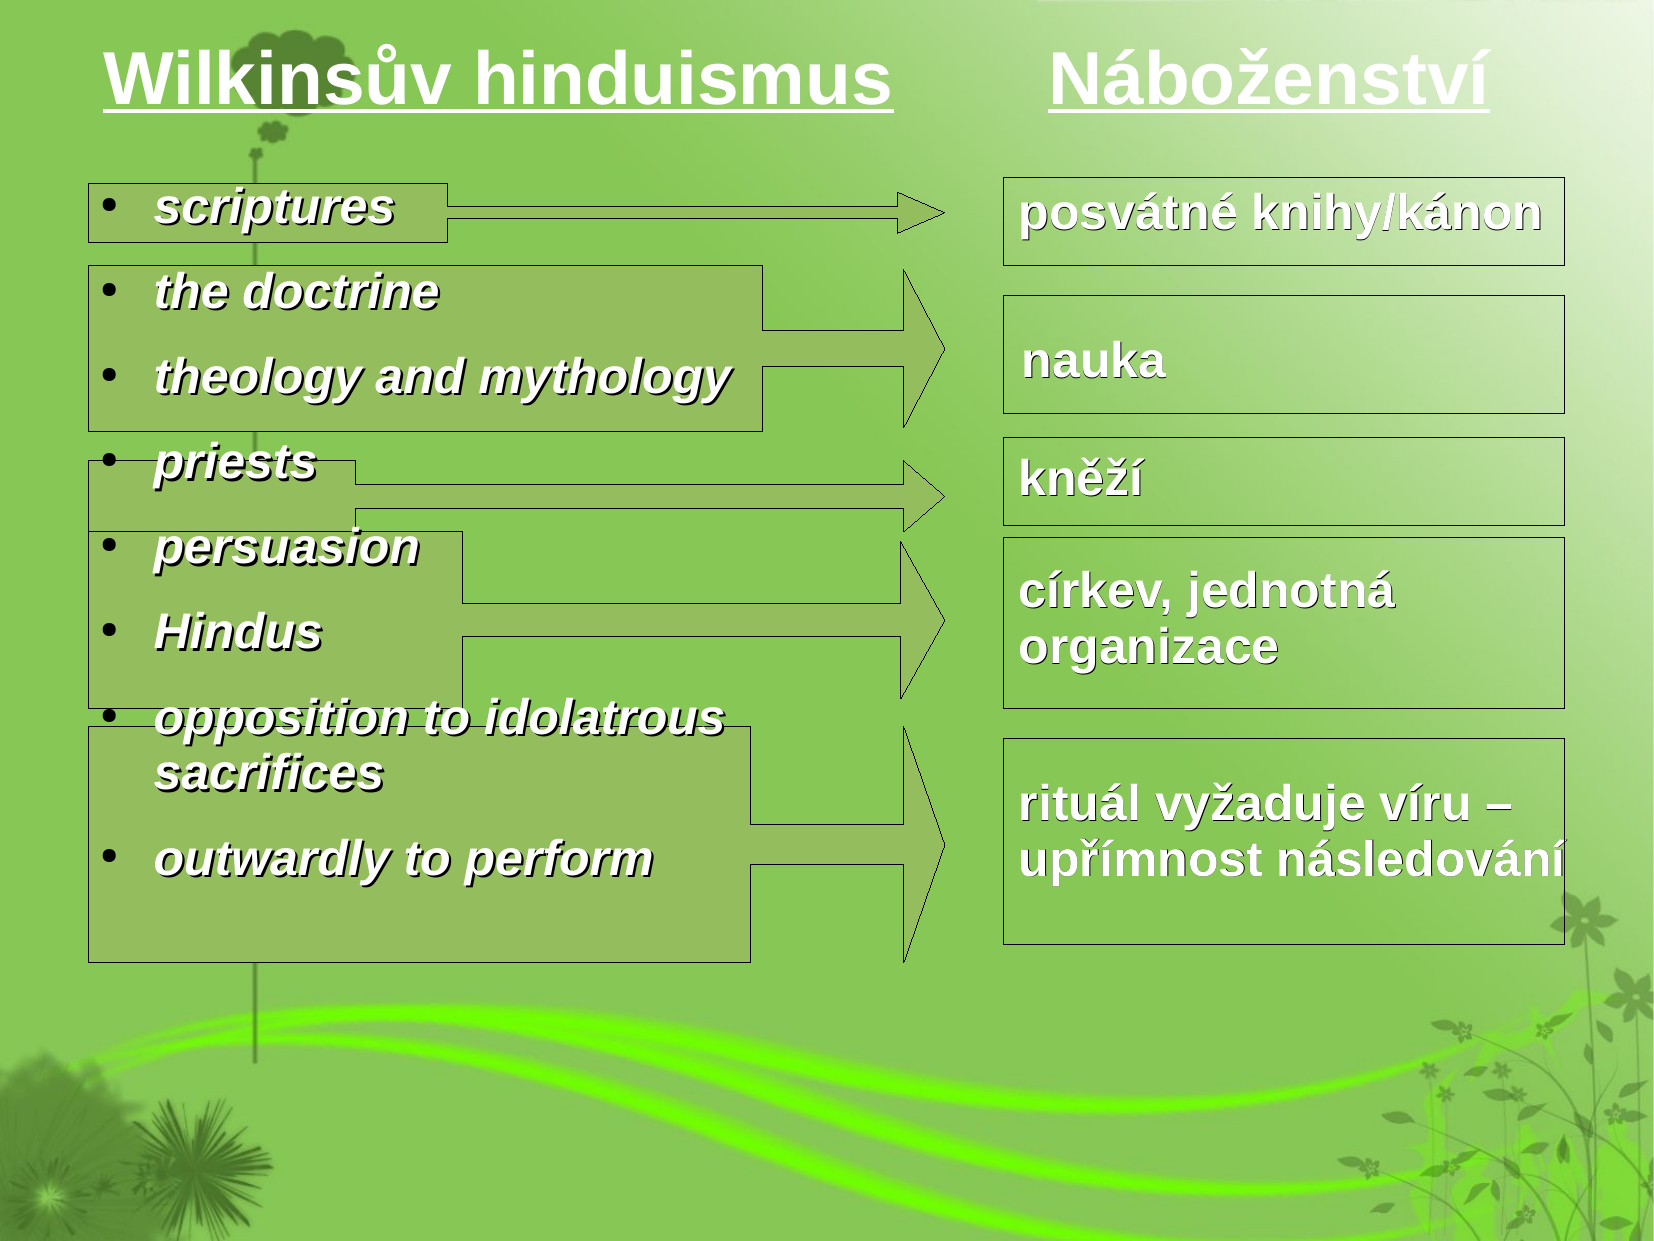

Wilkinsův hinduismus
Náboženství
posvátné knihy/kánon
# scriptures
the doctrine
theology and mythology
priests
persuasion
Hindus
opposition to idolatrous sacrifices
outwardly to perform
nauka
kněží
církev, jednotná organizace
rituál vyžaduje víru – upřímnost následování